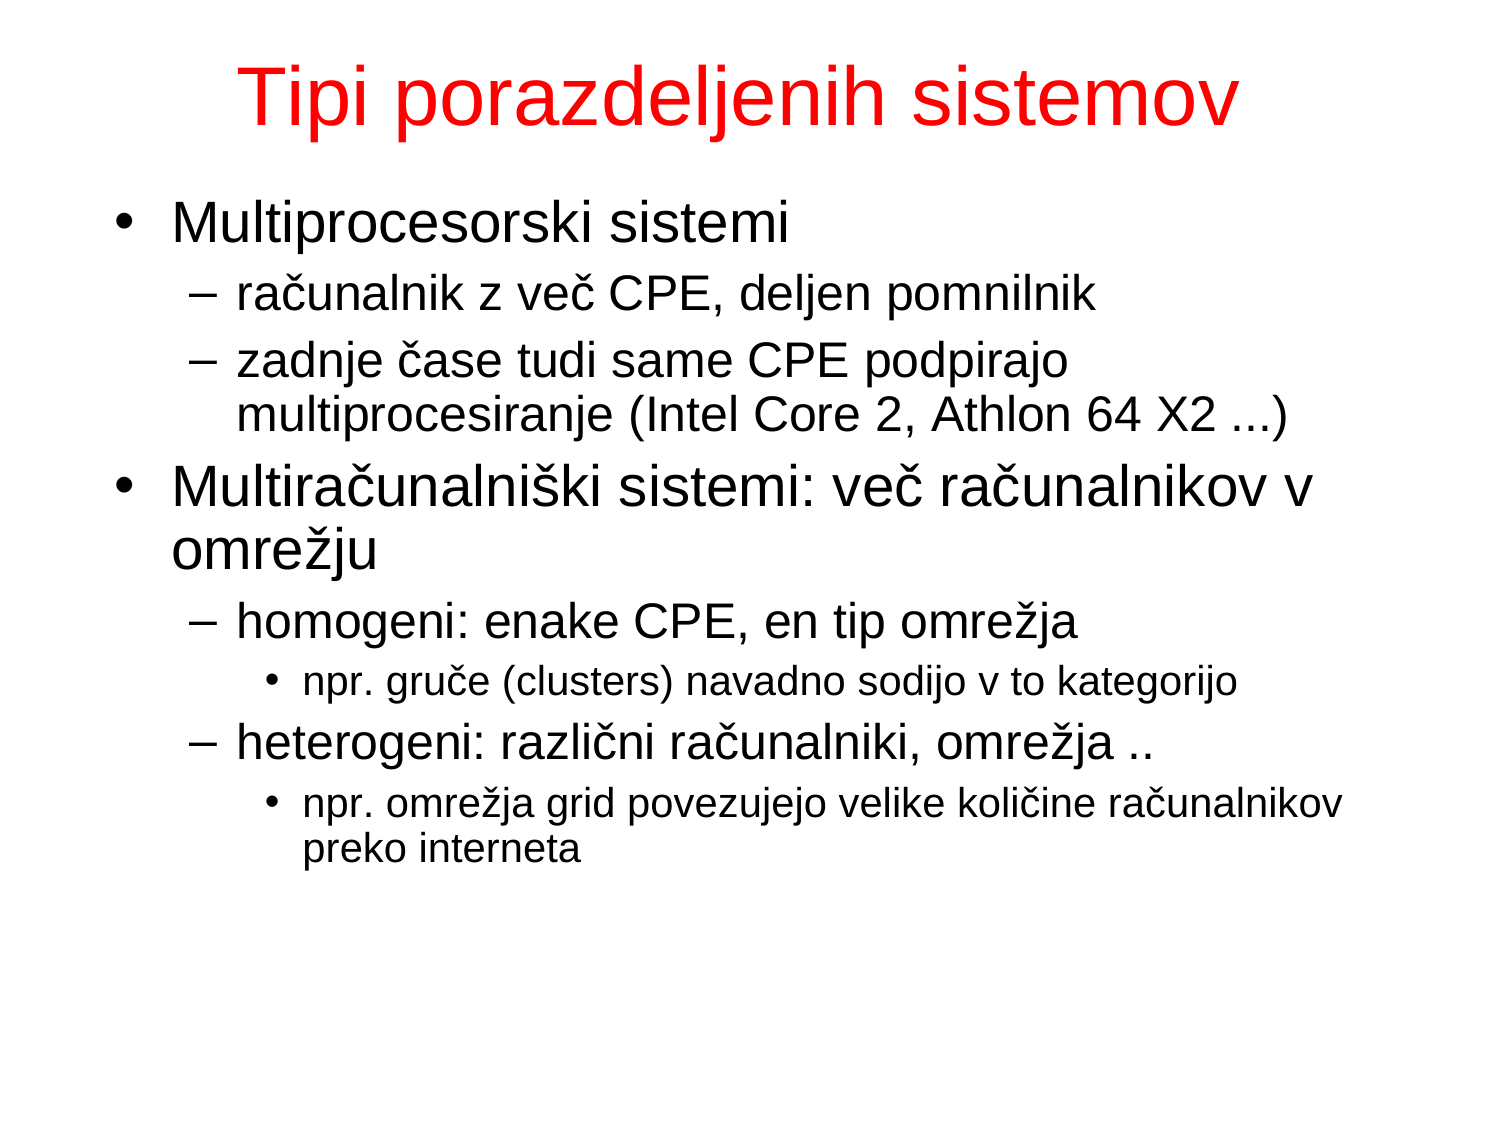

# Tipi porazdeljenih sistemov
Multiprocesorski sistemi
računalnik z več CPE, deljen pomnilnik
zadnje čase tudi same CPE podpirajo multiprocesiranje (Intel Core 2, Athlon 64 X2 ...)
Multiračunalniški sistemi: več računalnikov v omrežju
homogeni: enake CPE, en tip omrežja
npr. gruče (clusters) navadno sodijo v to kategorijo
heterogeni: različni računalniki, omrežja ..
npr. omrežja grid povezujejo velike količine računalnikov preko interneta